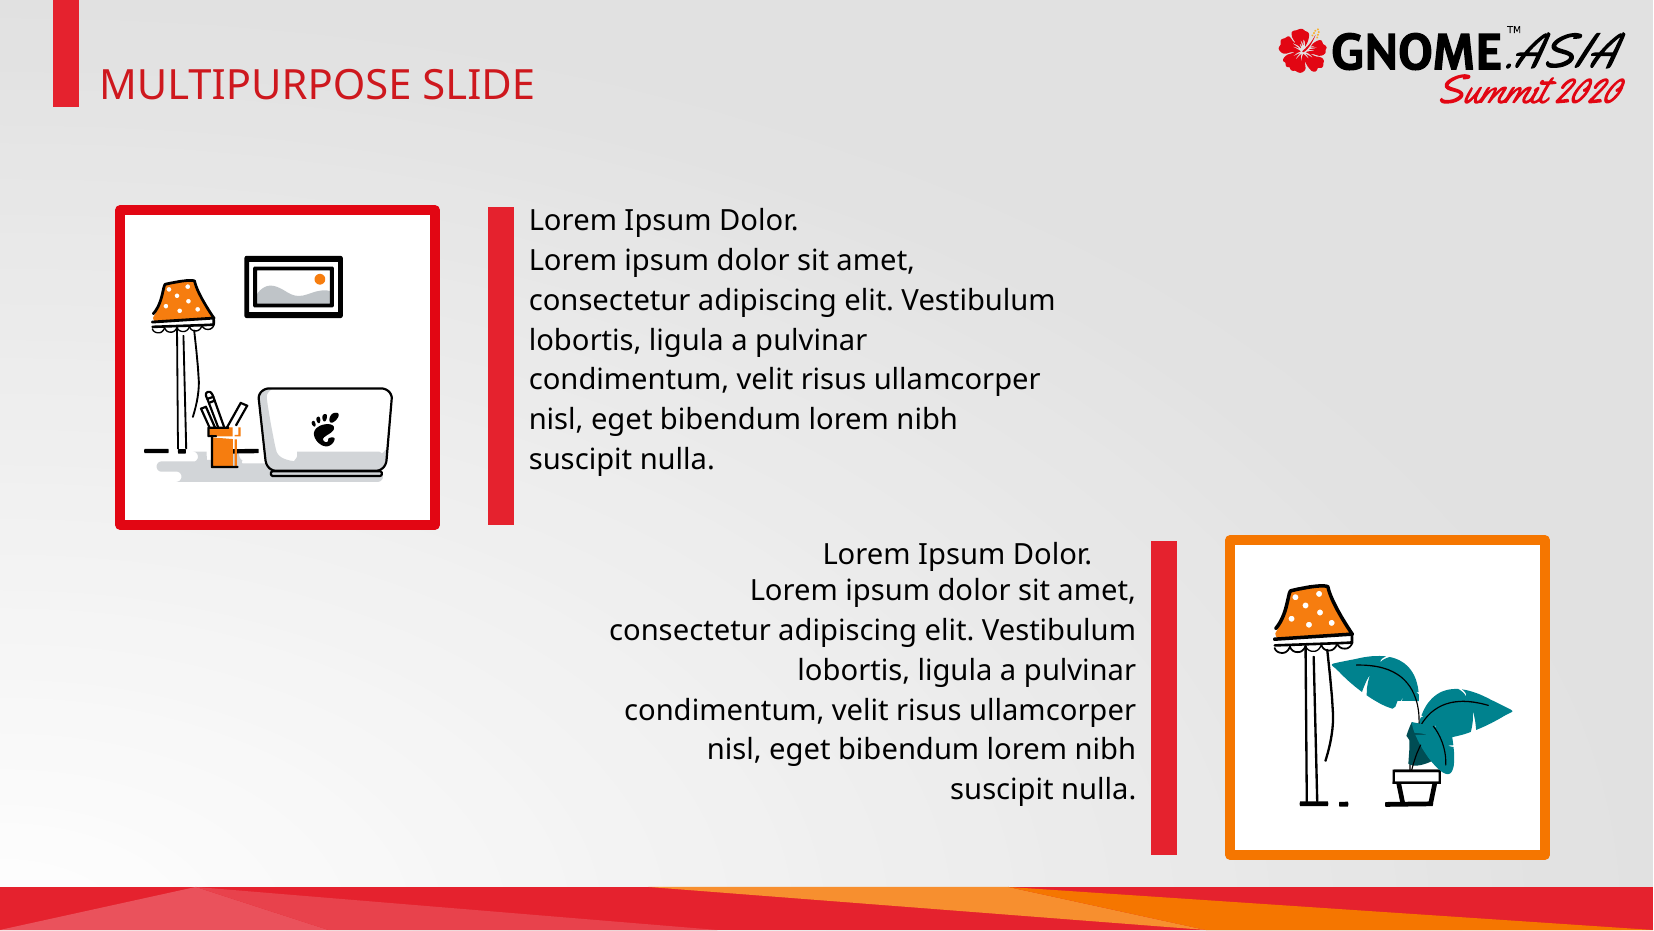

MULTIPURPOSE SLIDE
Lorem Ipsum Dolor.
# Lorem ipsum dolor sit amet, consectetur adipiscing elit. Vestibulum lobortis, ligula a pulvinar condimentum, velit risus ullamcorper nisl, eget bibendum lorem nibh suscipit nulla.
Lorem Ipsum Dolor.
Lorem ipsum dolor sit amet, consectetur adipiscing elit. Vestibulum lobortis, ligula a pulvinar condimentum, velit risus ullamcorper nisl, eget bibendum lorem nibh suscipit nulla.